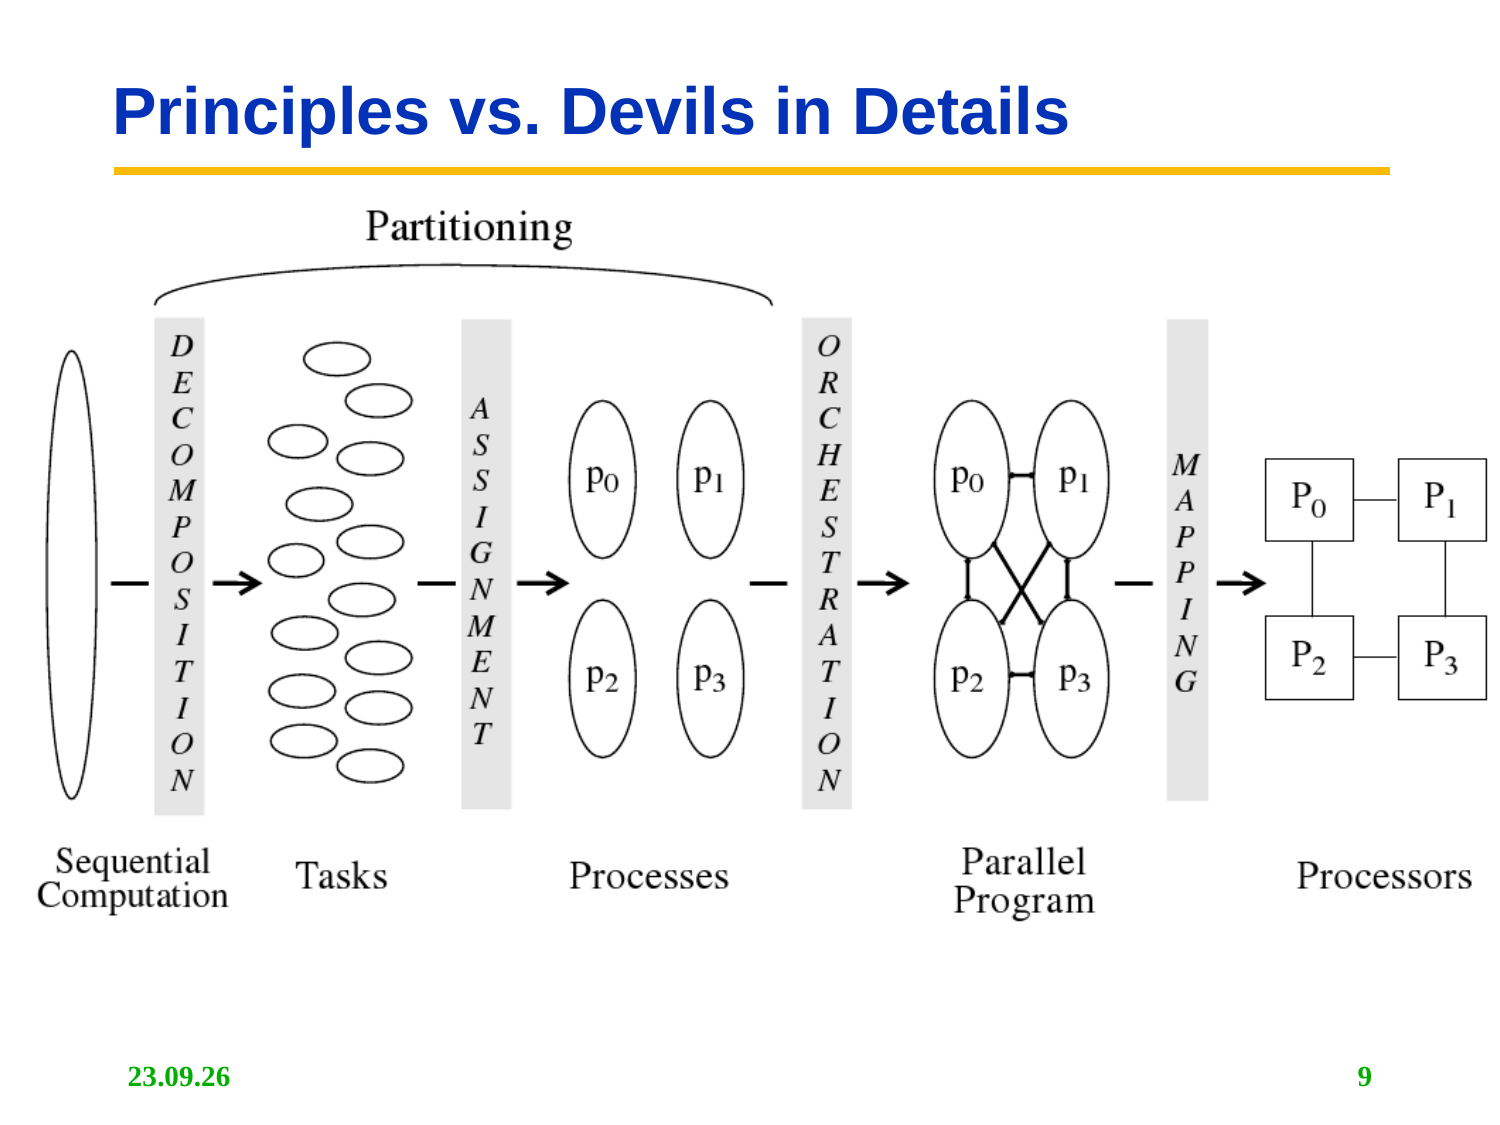

# Principles vs. Devils in Details
CS252-s06, Lec 01-intro
9